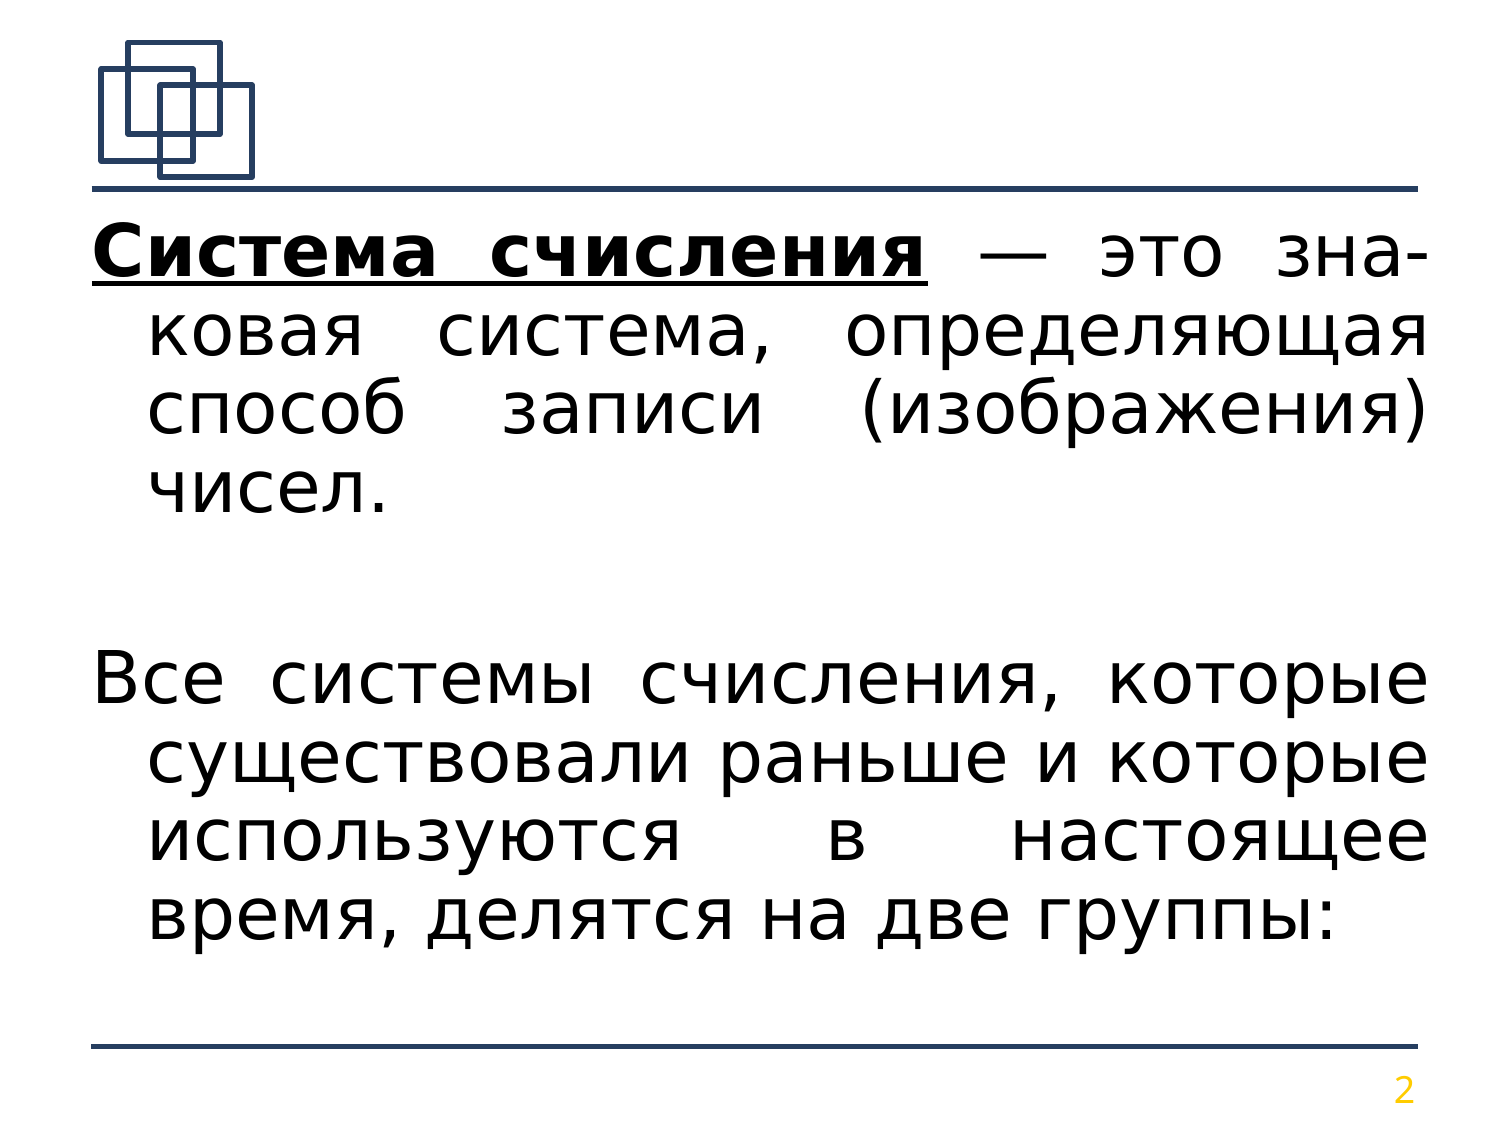

Система счисления — это зна-ковая система, определяющая способ записи (изображения) чисел.
Все системы счисления, которые существовали раньше и которые используются в настоящее время, делятся на две группы: